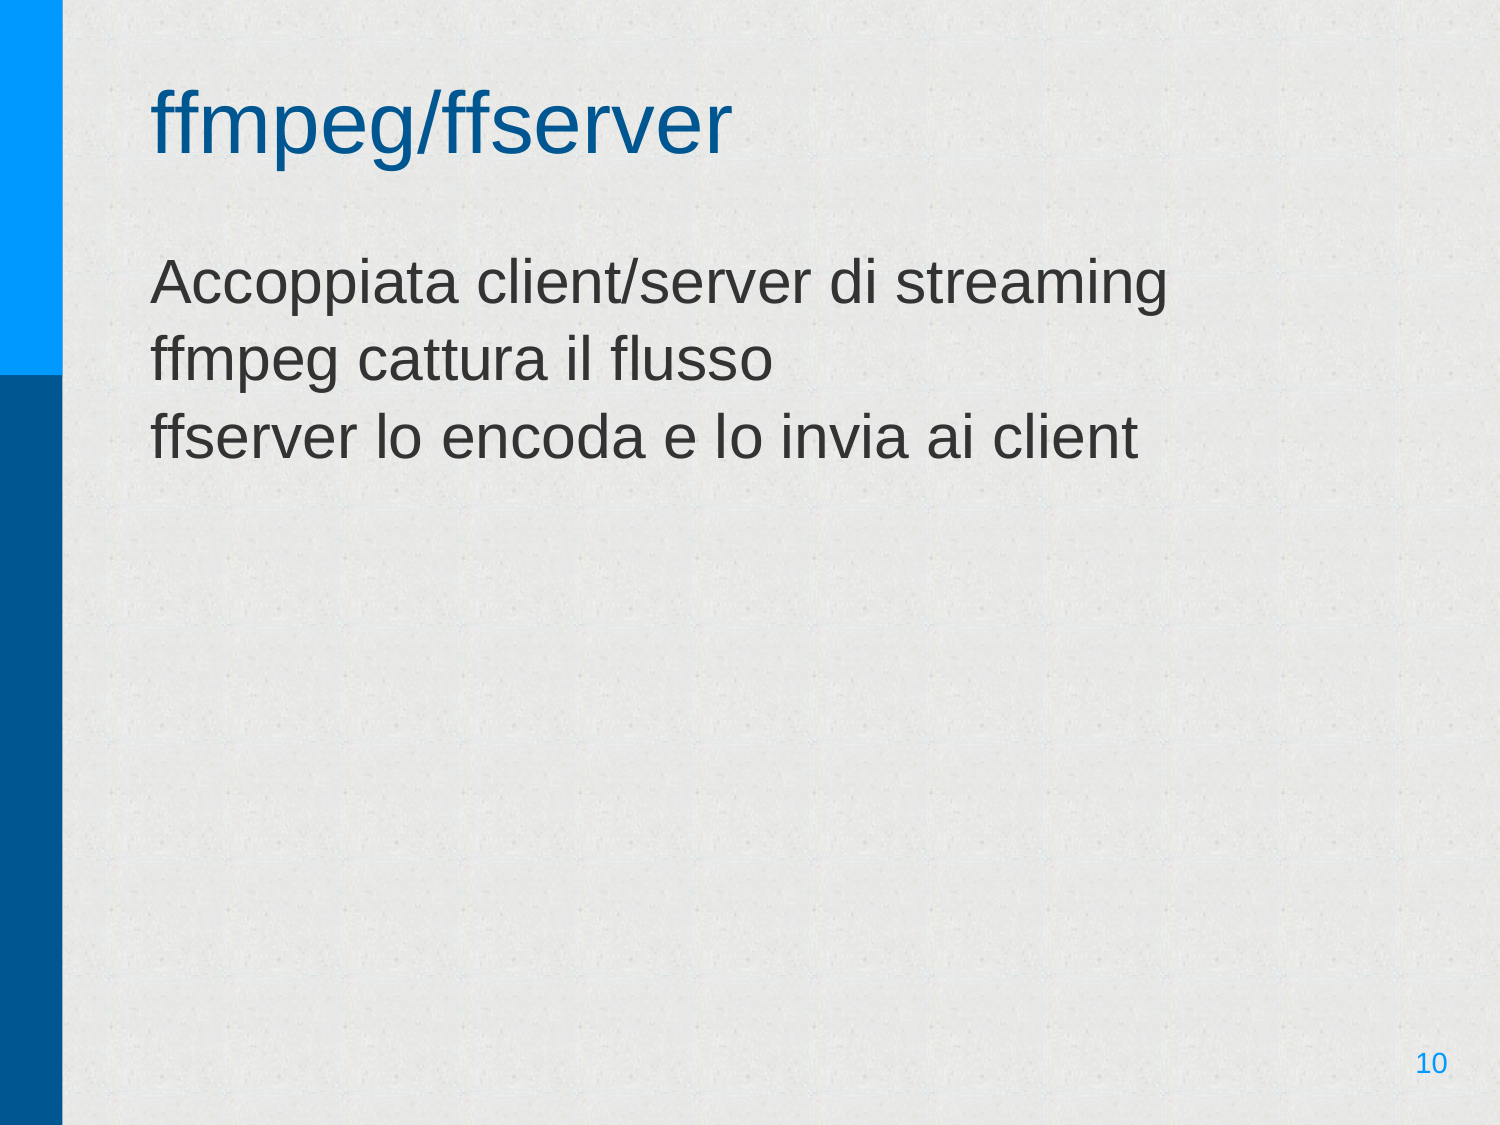

# ffmpeg/ffserver
Accoppiata client/server di streaming
ffmpeg cattura il flusso
ffserver lo encoda e lo invia ai client
10